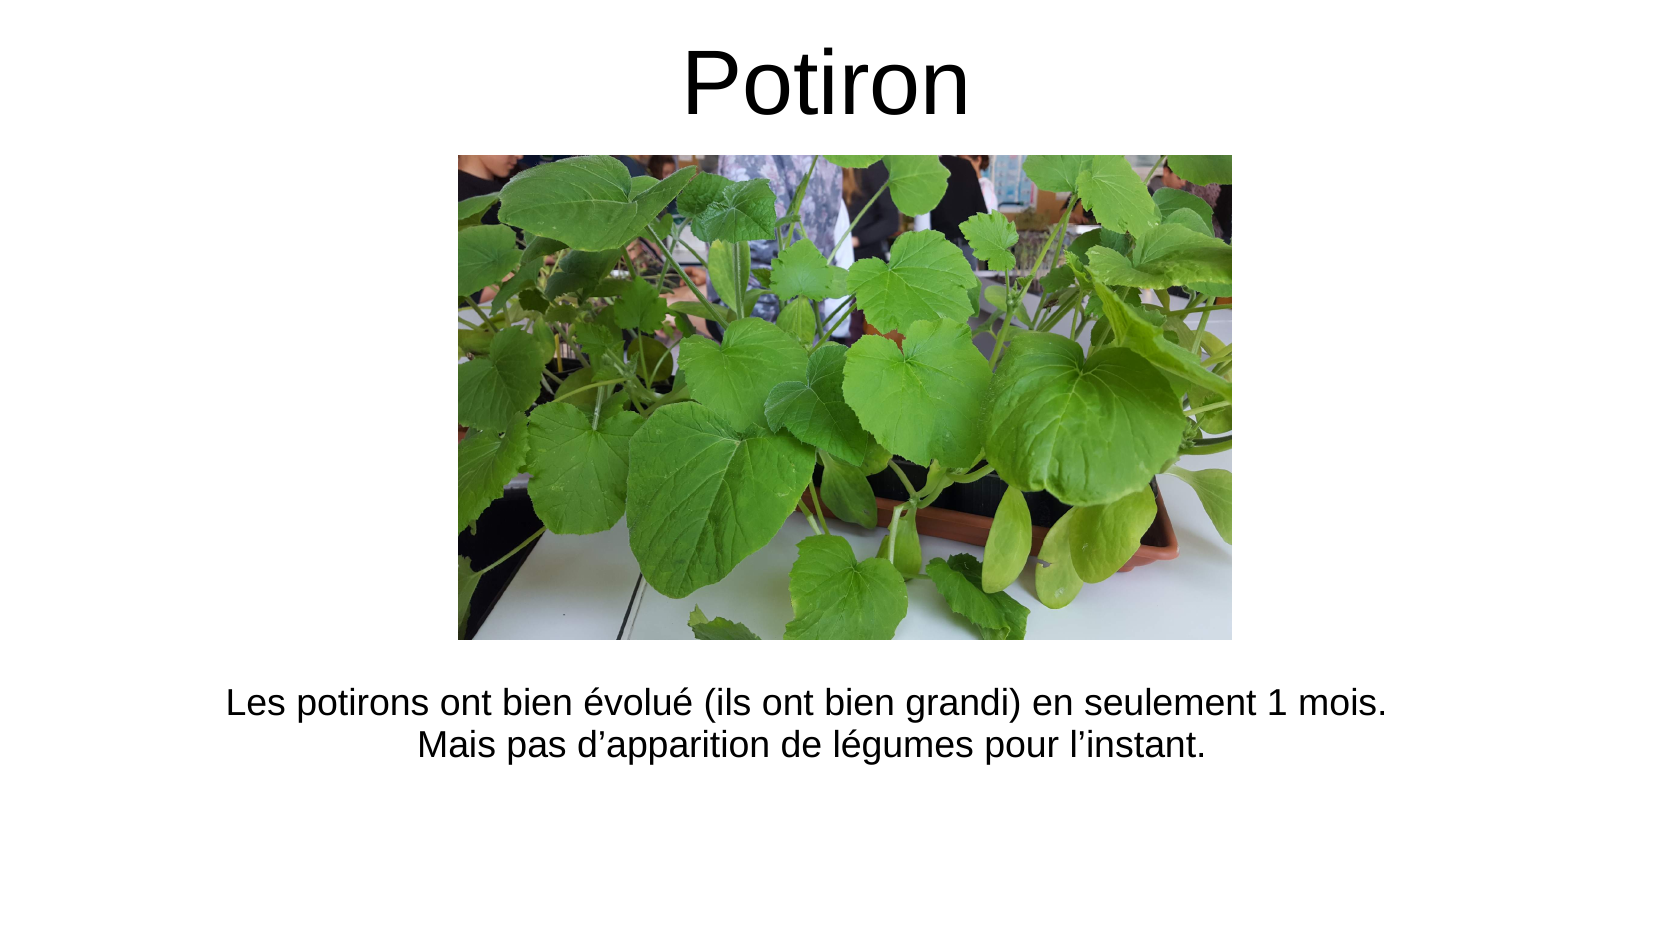

# Potiron
 Les potirons ont bien évolué (ils ont bien grandi) en seulement 1 mois.
 Mais pas d’apparition de légumes pour l’instant.